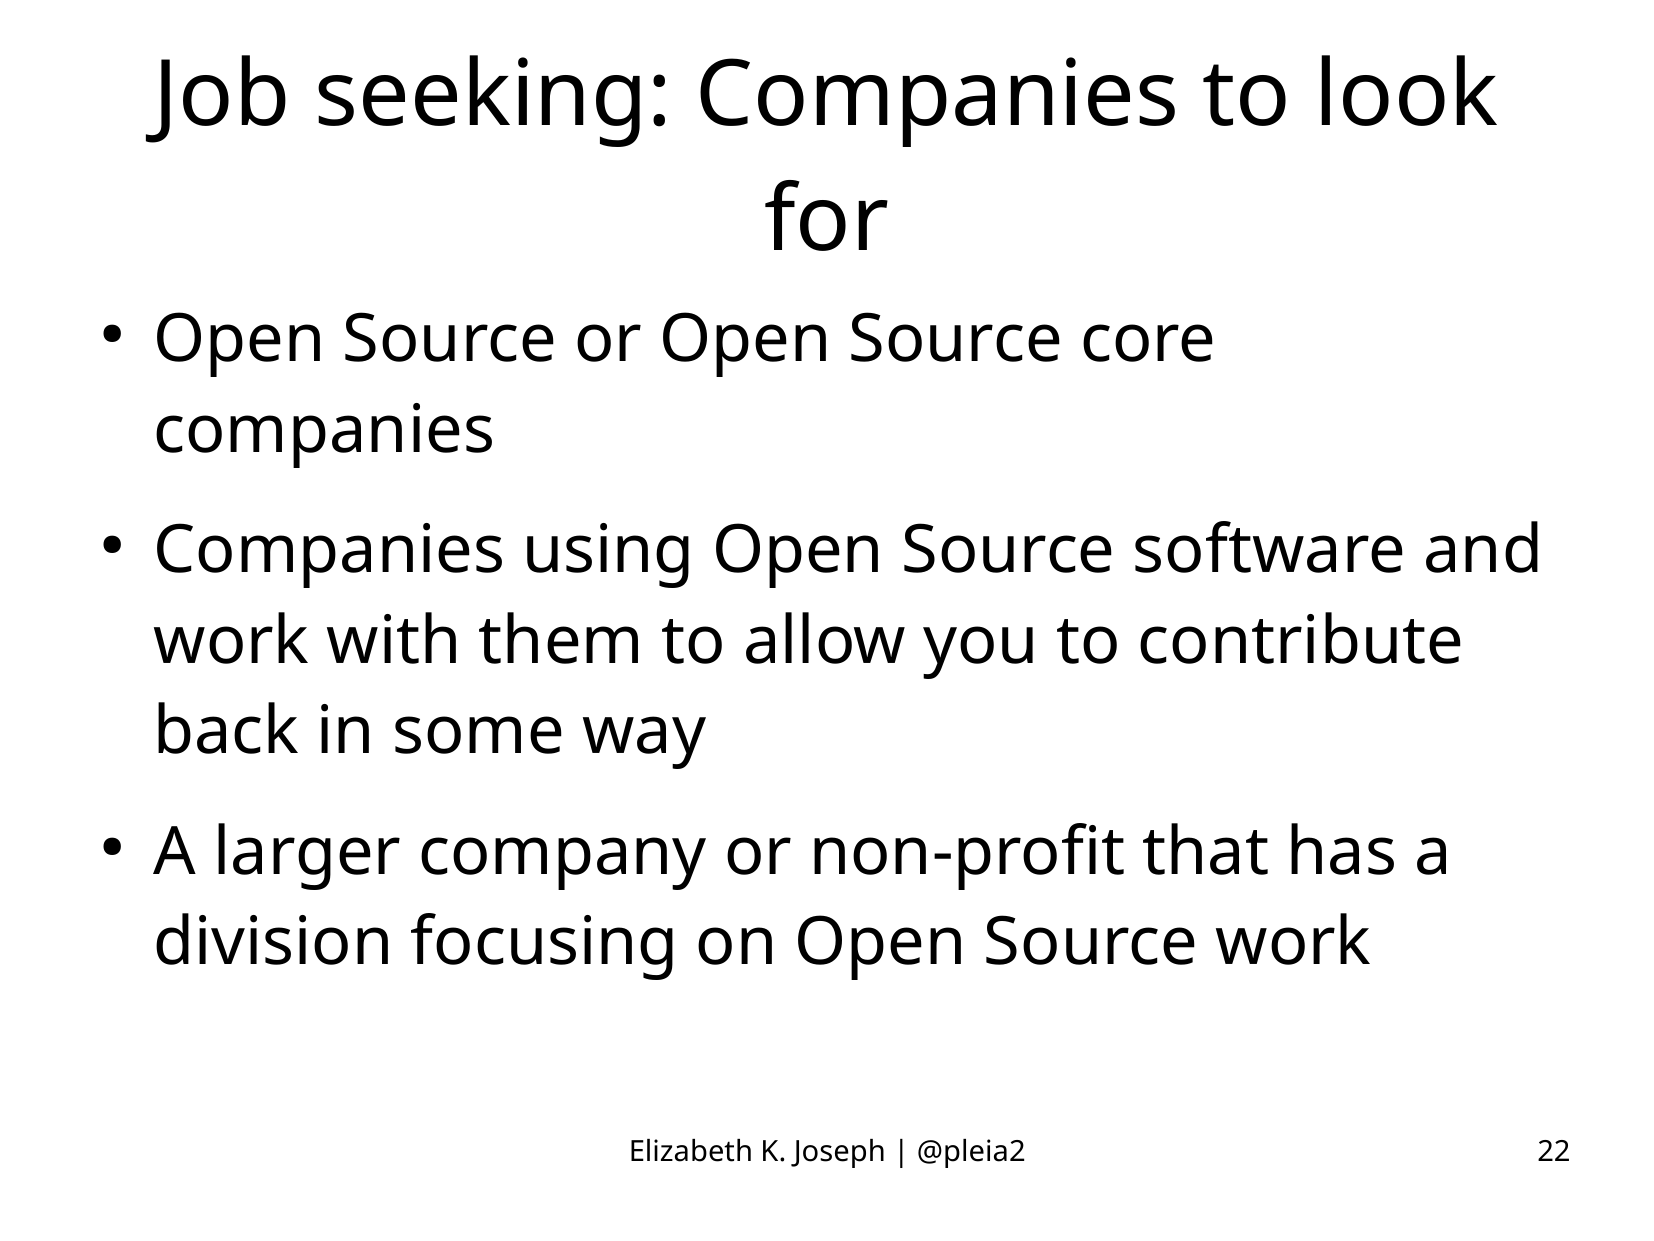

# Job seeking: Companies to look for
Open Source or Open Source core companies
Companies using Open Source software and work with them to allow you to contribute back in some way
A larger company or non-profit that has a division focusing on Open Source work
Elizabeth K. Joseph | @pleia2
22